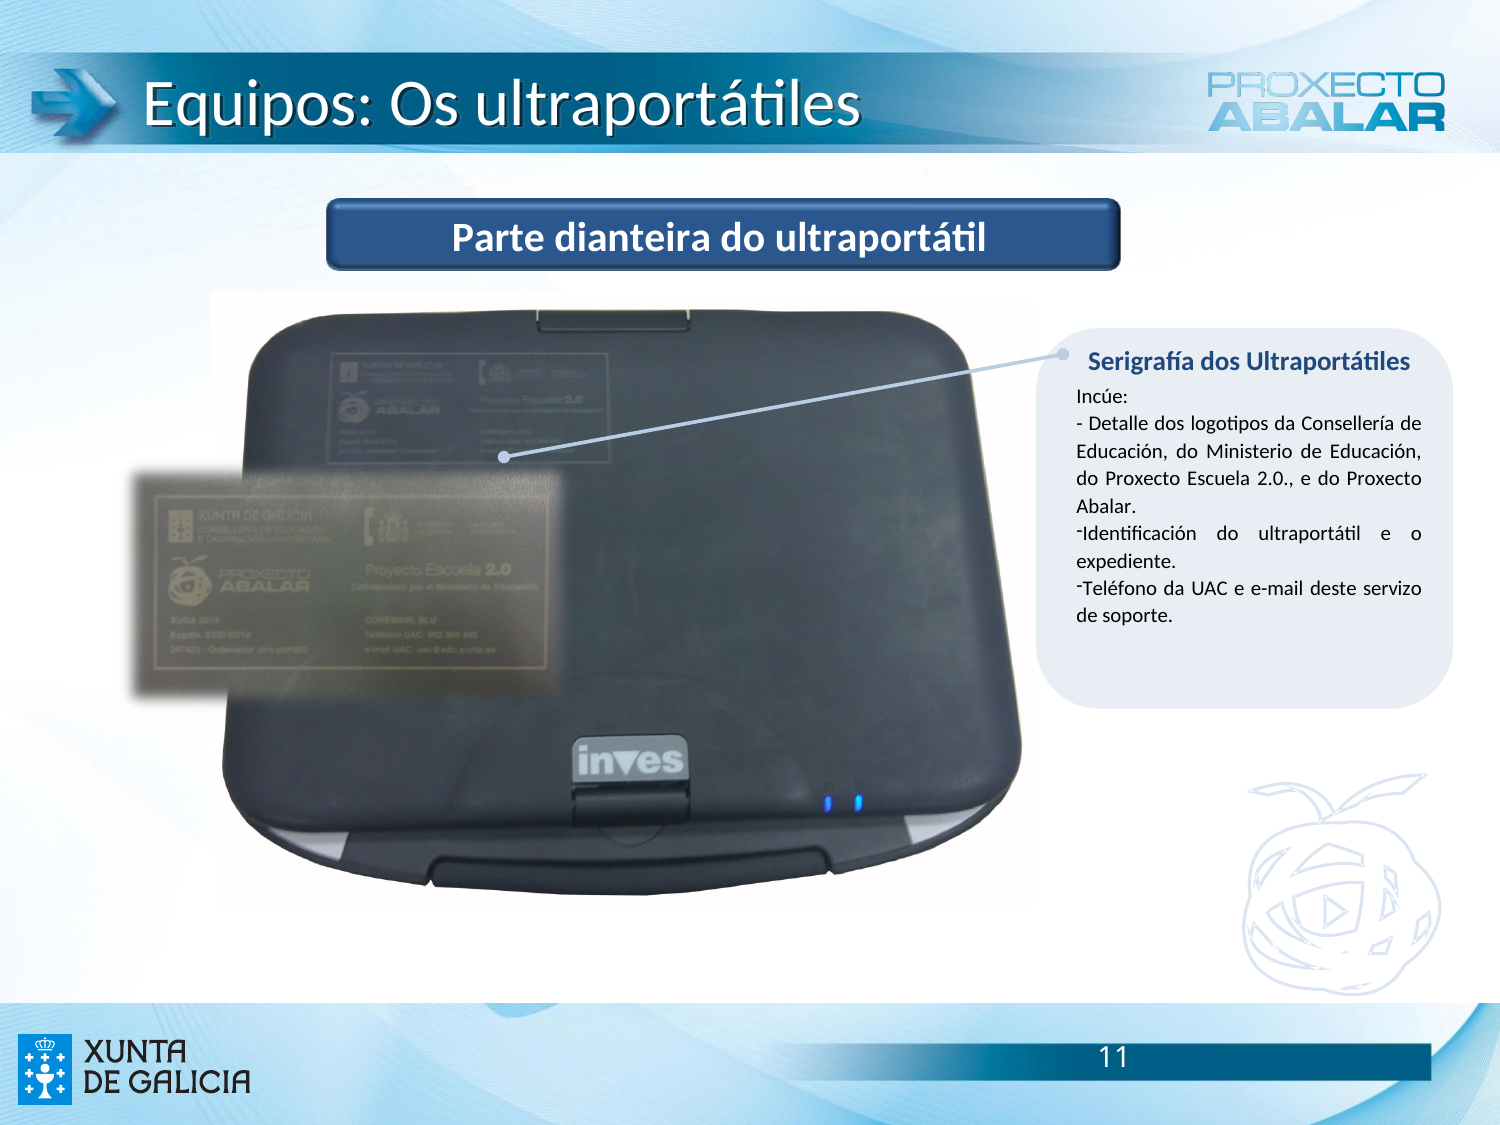

Equipos: Os ultraportátiles
Parte dianteira do ultraportátil
Serigrafía dos Ultraportátiles
Incúe:
- Detalle dos logotipos da Consellería de Educación, do Ministerio de Educación, do Proxecto Escuela 2.0., e do Proxecto Abalar.
Identificación do ultraportátil e o expediente.
Teléfono da UAC e e-mail deste servizo de soporte.